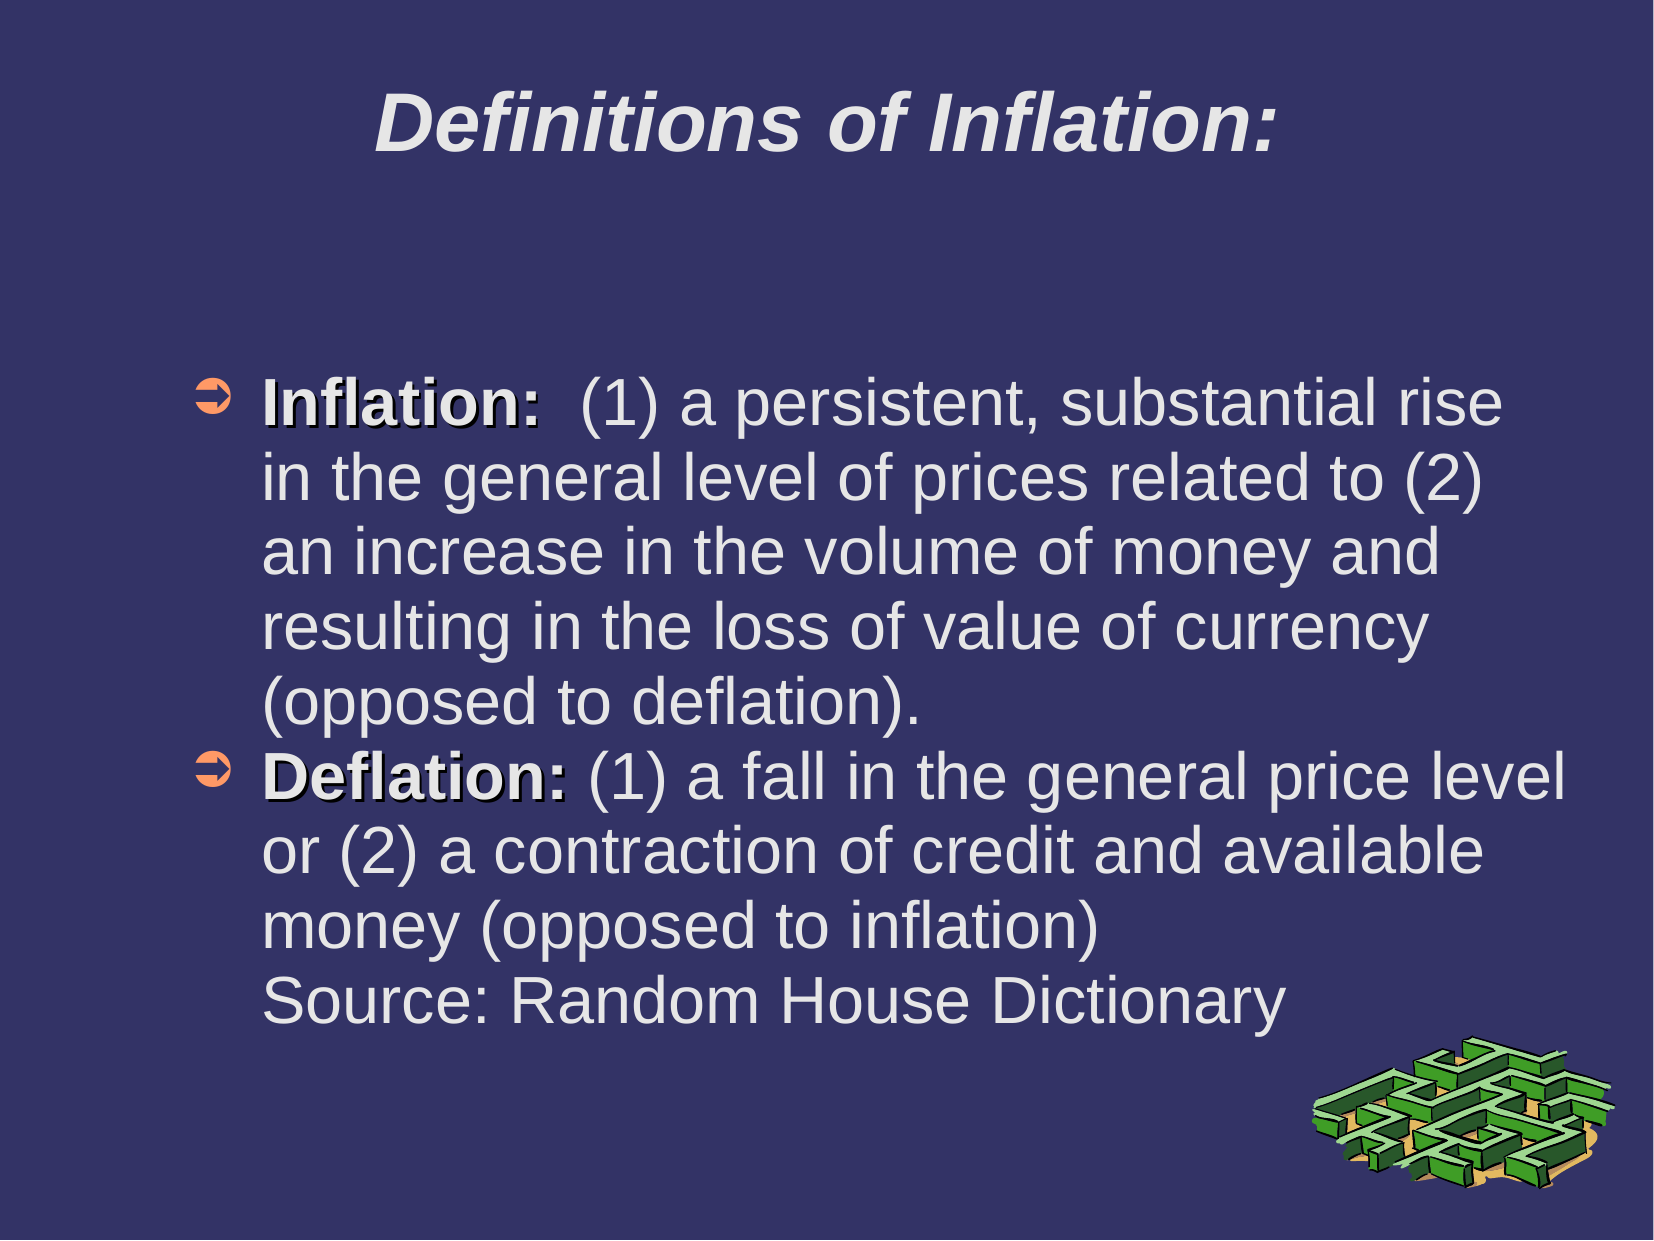

# Definitions of Inflation:
Inflation: (1) a persistent, substantial rise in the general level of prices related to (2) an increase in the volume of money and resulting in the loss of value of currency (opposed to deflation).
Deflation: (1) a fall in the general price level or (2) a contraction of credit and available money (opposed to inflation)
Source: Random House Dictionary